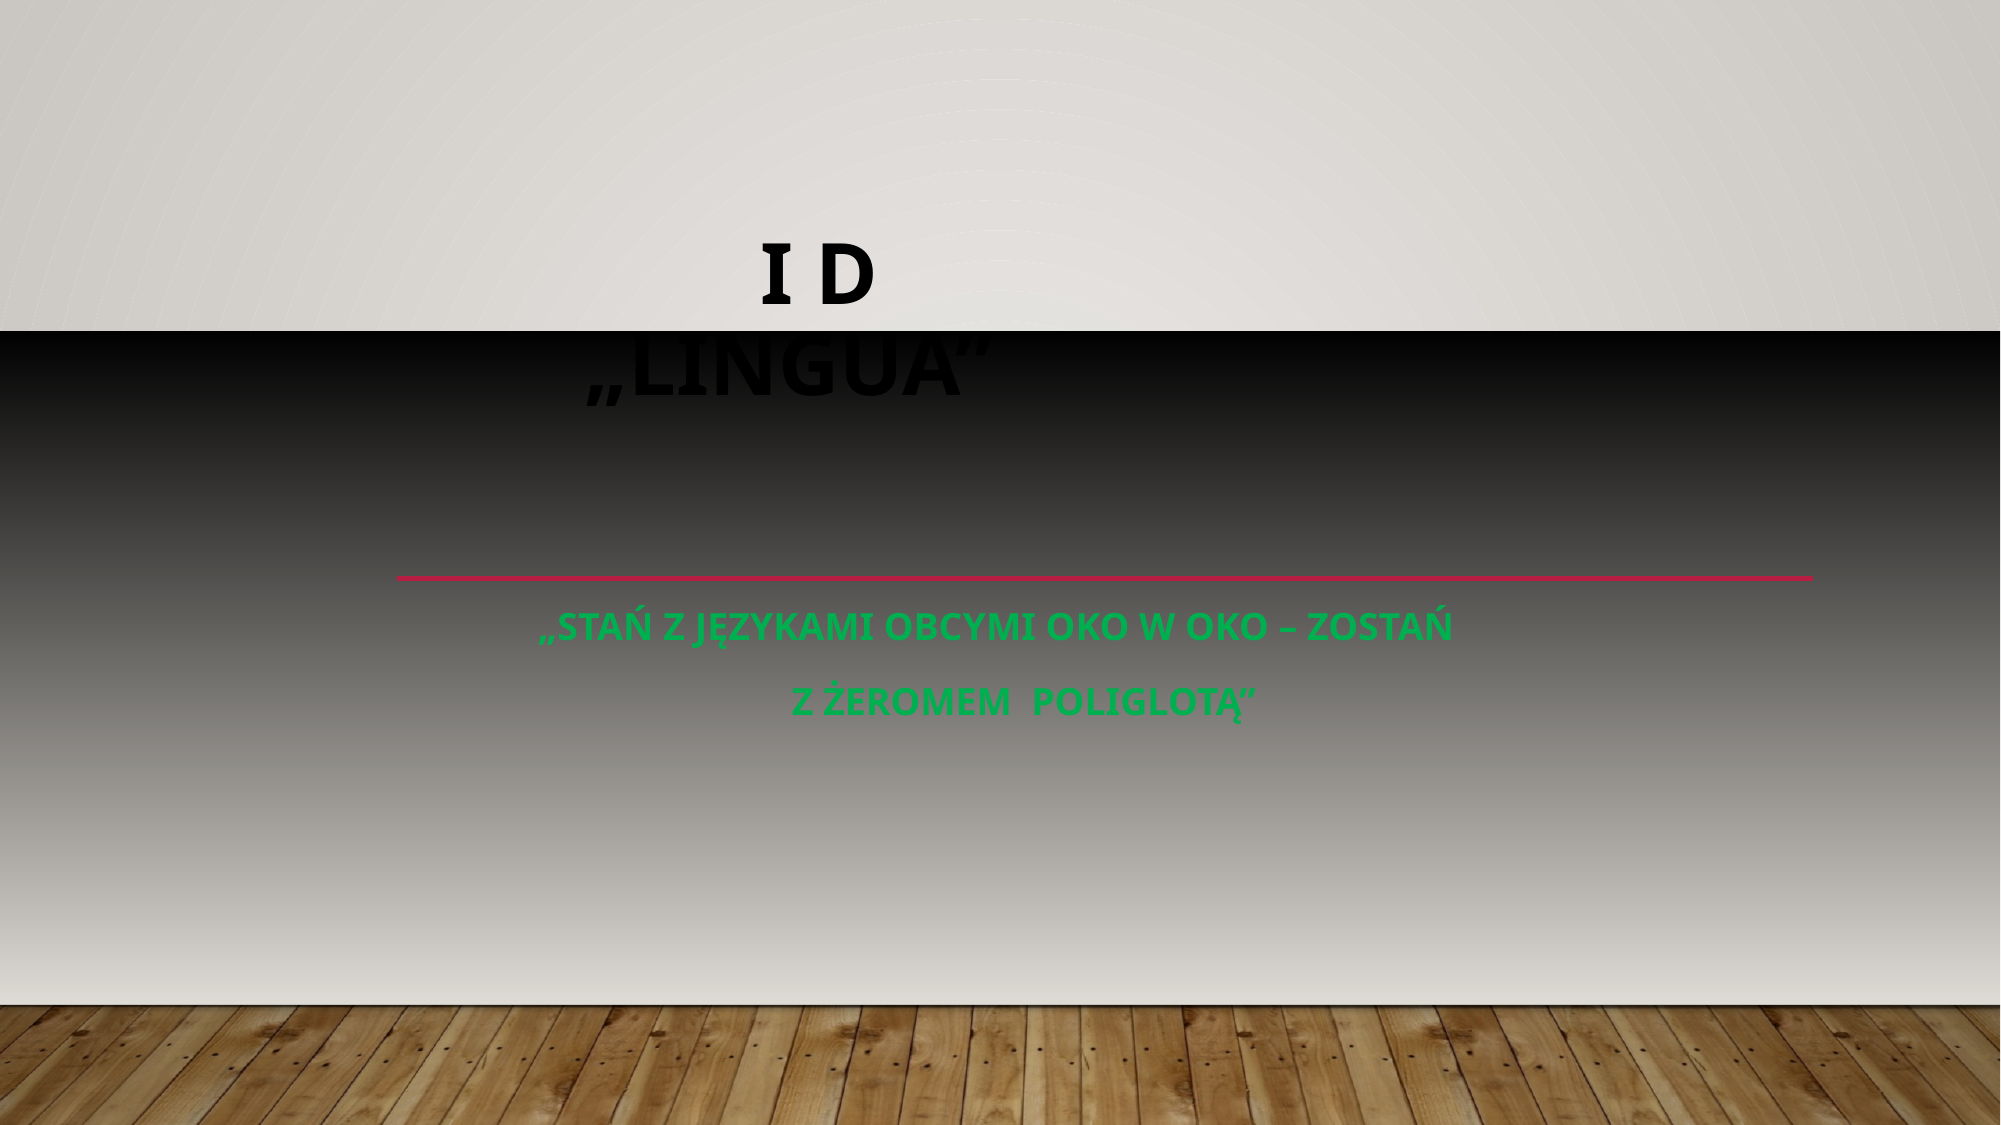

# I D „LiNgua”
 „Stań z językami obcymi oko w oko – zostań
 z Żeromem poliglotą”